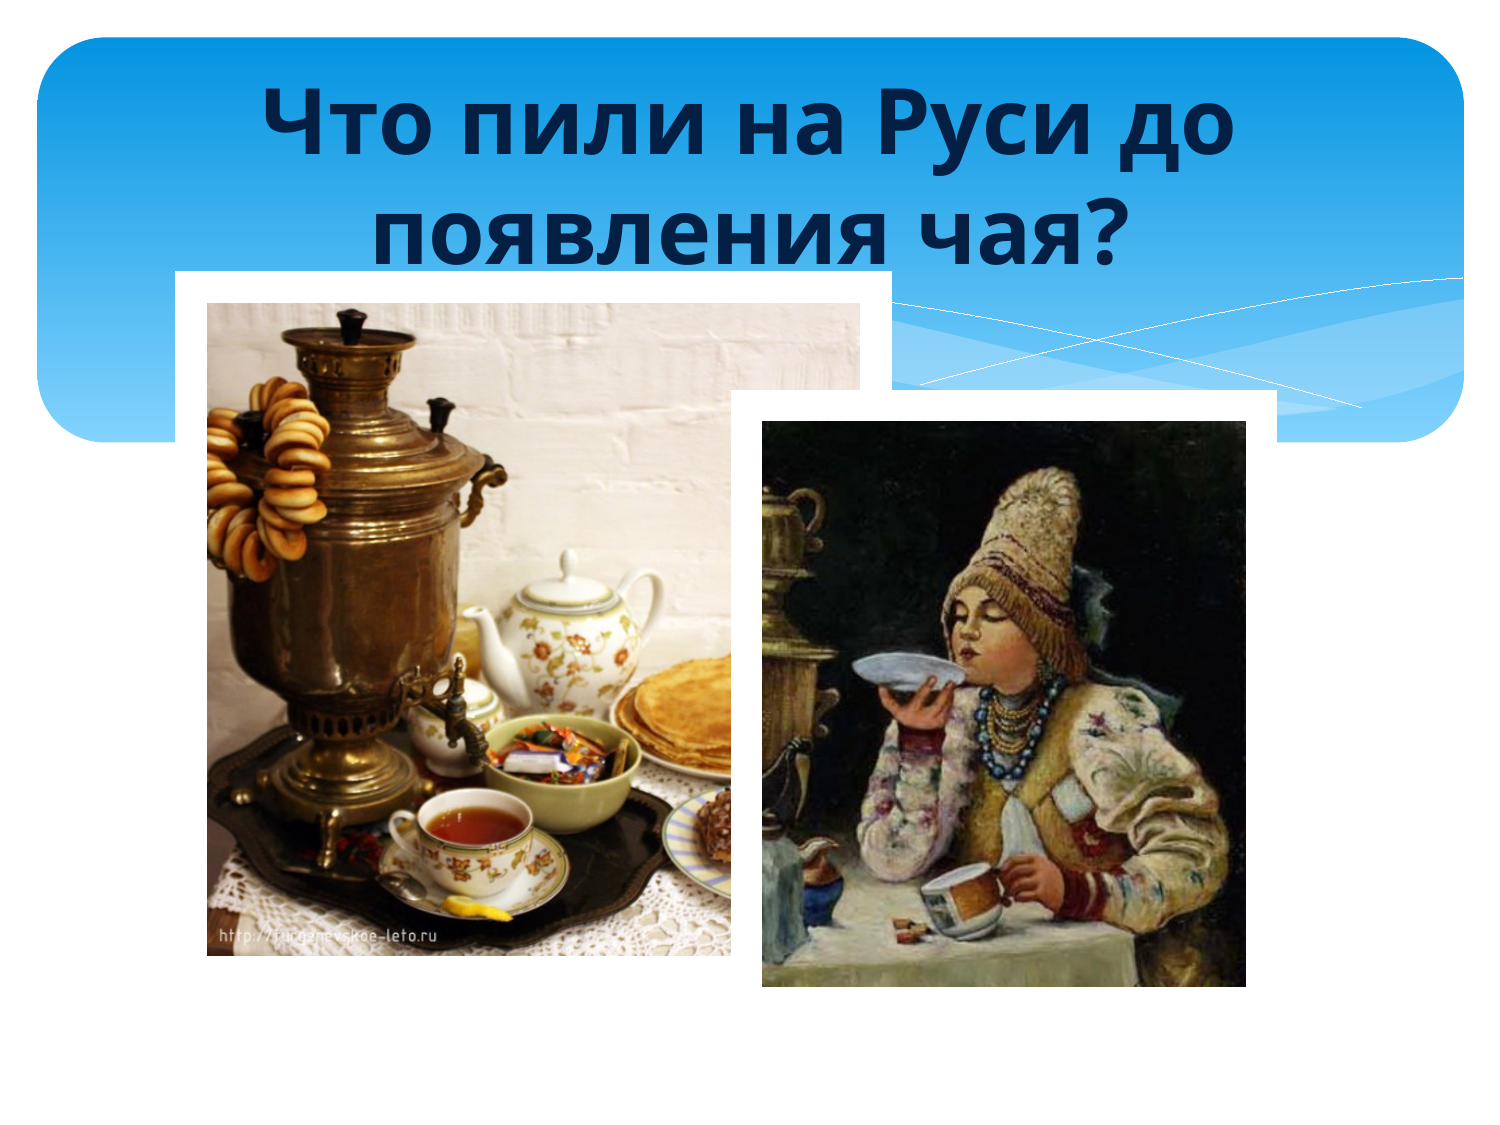

# Что пили на Руси до появления чая?